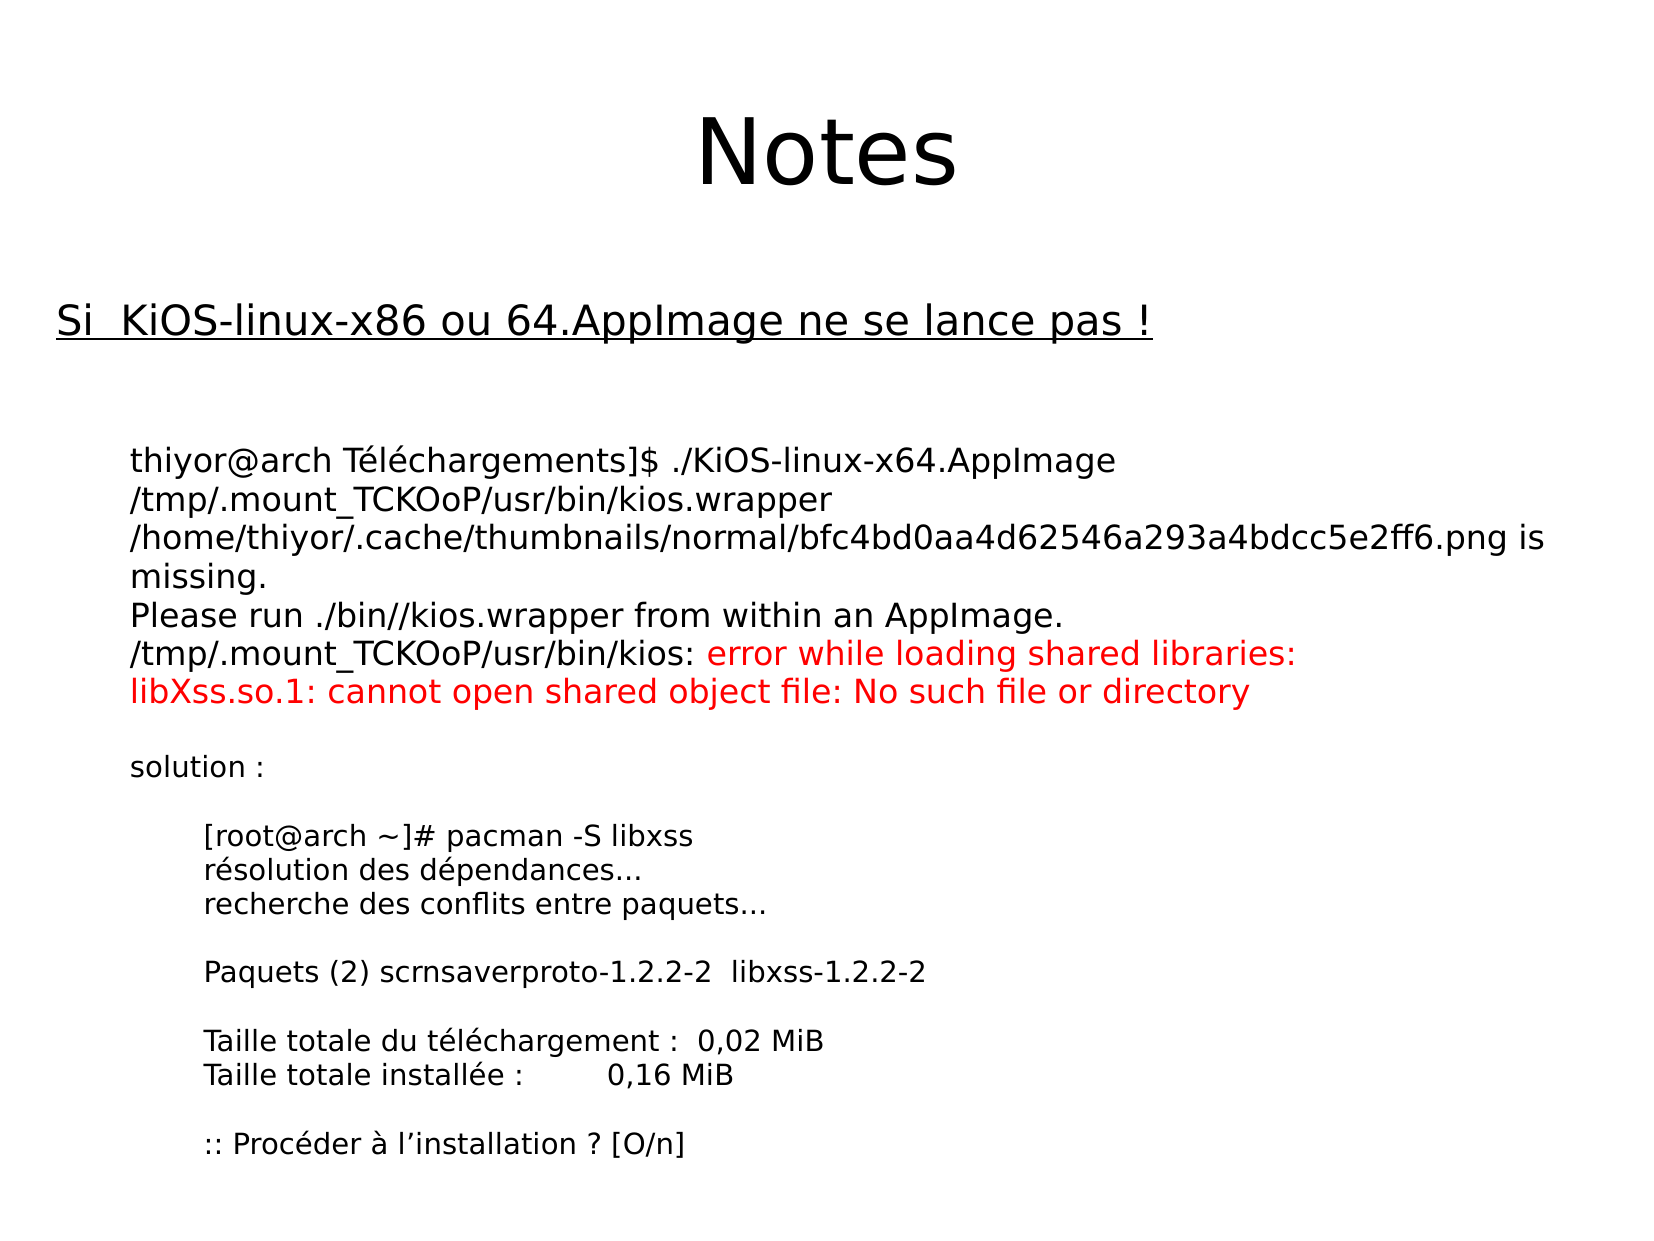

# Notes
Si KiOS-linux-x86 ou 64.AppImage ne se lance pas !
thiyor@arch Téléchargements]$ ./KiOS-linux-x64.AppImage
/tmp/.mount_TCKOoP/usr/bin/kios.wrapper
/home/thiyor/.cache/thumbnails/normal/bfc4bd0aa4d62546a293a4bdcc5e2ff6.png is missing.
Please run ./bin//kios.wrapper from within an AppImage.
/tmp/.mount_TCKOoP/usr/bin/kios: error while loading shared libraries:
libXss.so.1: cannot open shared object file: No such file or directory
solution :
[root@arch ~]# pacman -S libxss
résolution des dépendances...
recherche des conflits entre paquets...
Paquets (2) scrnsaverproto-1.2.2-2 libxss-1.2.2-2
Taille totale du téléchargement : 0,02 MiB
Taille totale installée : 0,16 MiB
:: Procéder à l’installation ? [O/n]